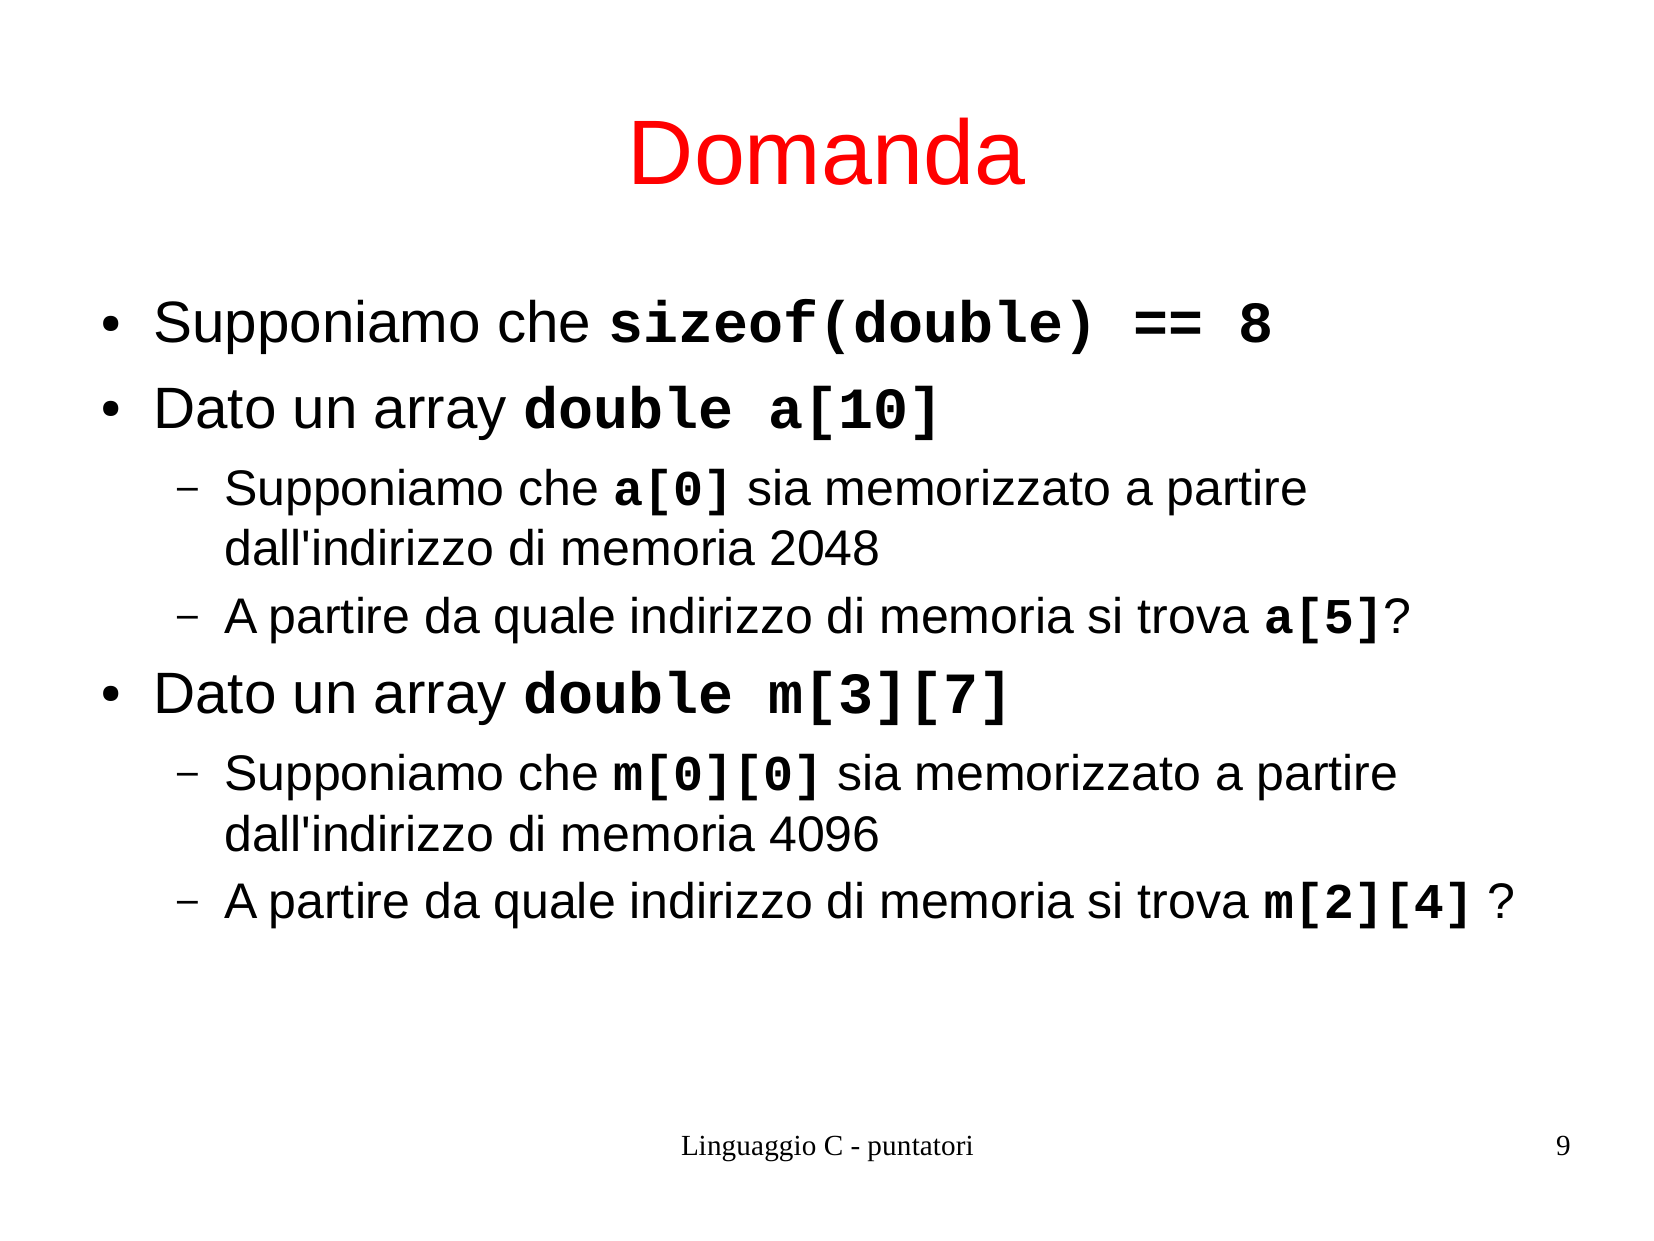

# Domanda
Supponiamo che sizeof(double) == 8
Dato un array double a[10]
Supponiamo che a[0] sia memorizzato a partire dall'indirizzo di memoria 2048
A partire da quale indirizzo di memoria si trova a[5]?
Dato un array double m[3][7]
Supponiamo che m[0][0] sia memorizzato a partire dall'indirizzo di memoria 4096
A partire da quale indirizzo di memoria si trova m[2][4] ?
Linguaggio C - puntatori
9